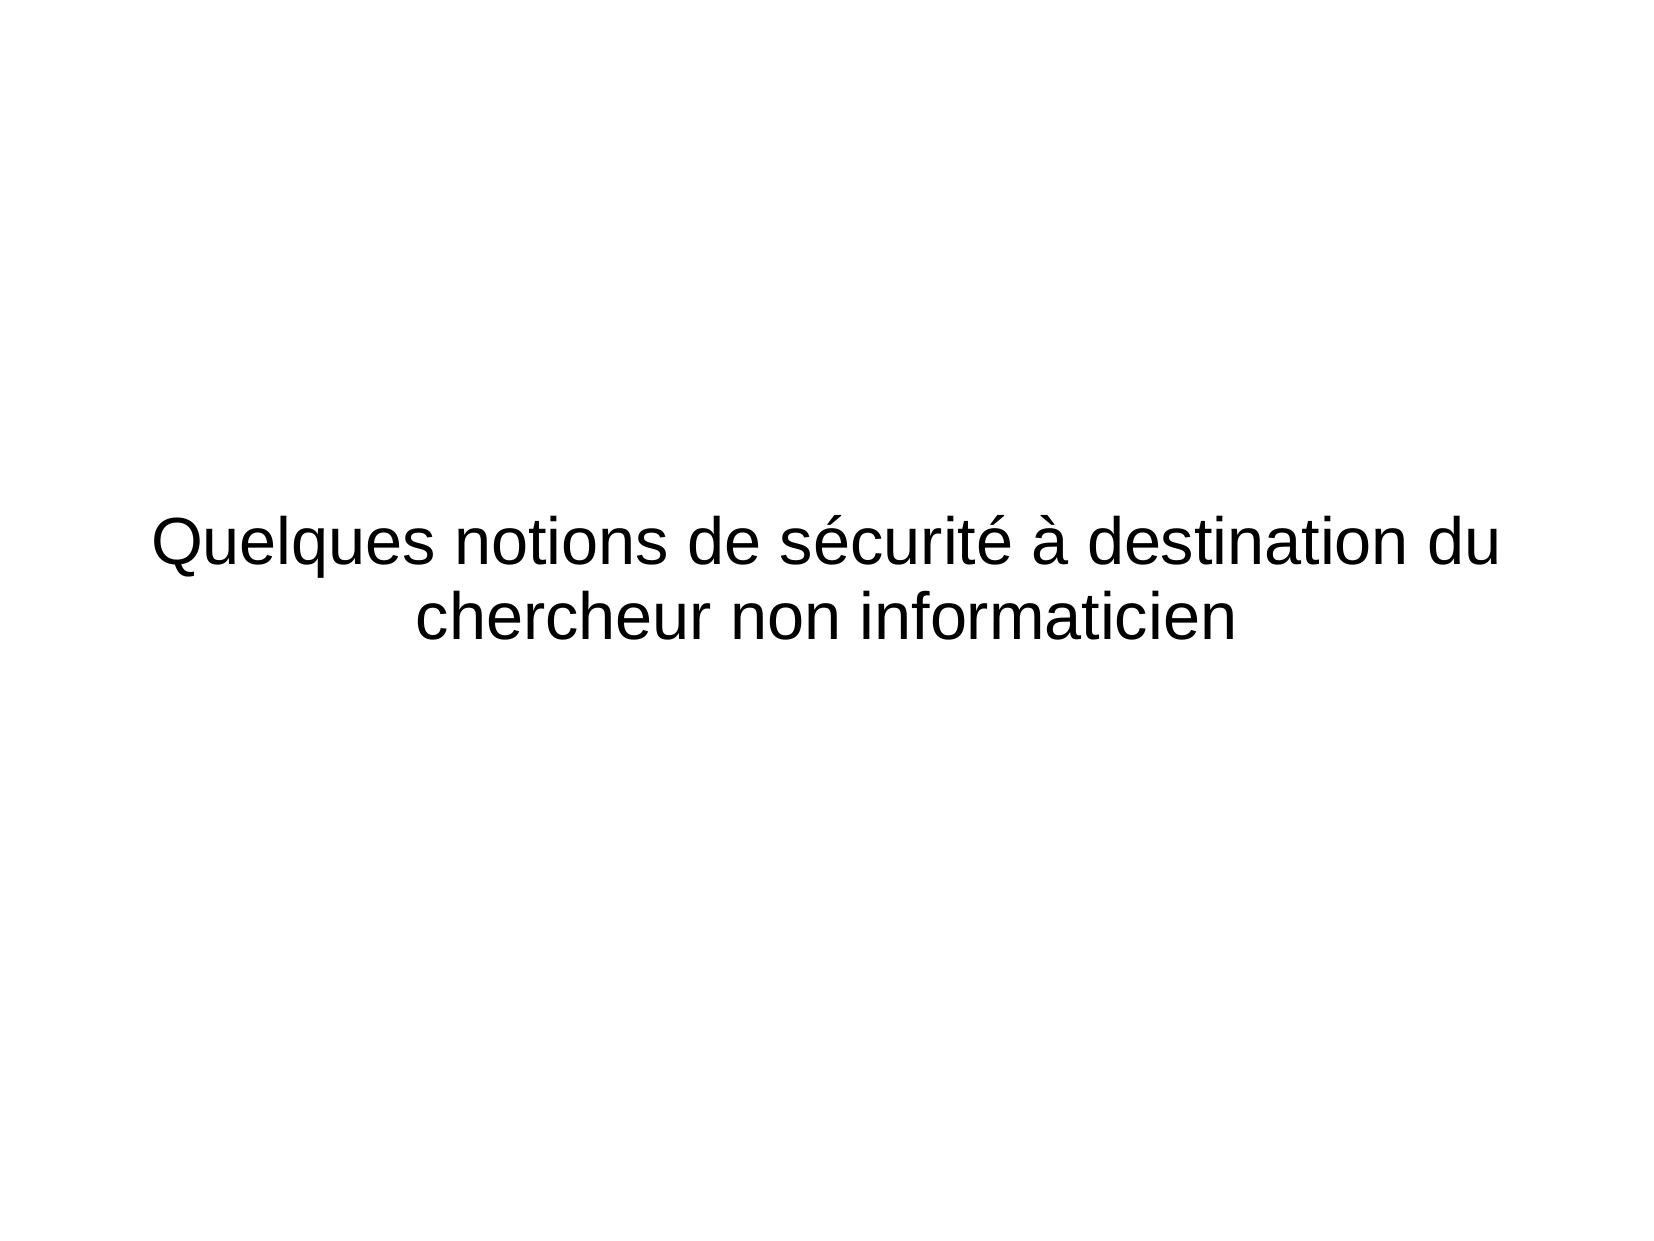

# Quelques notions de sécurité à destination du chercheur non informaticien